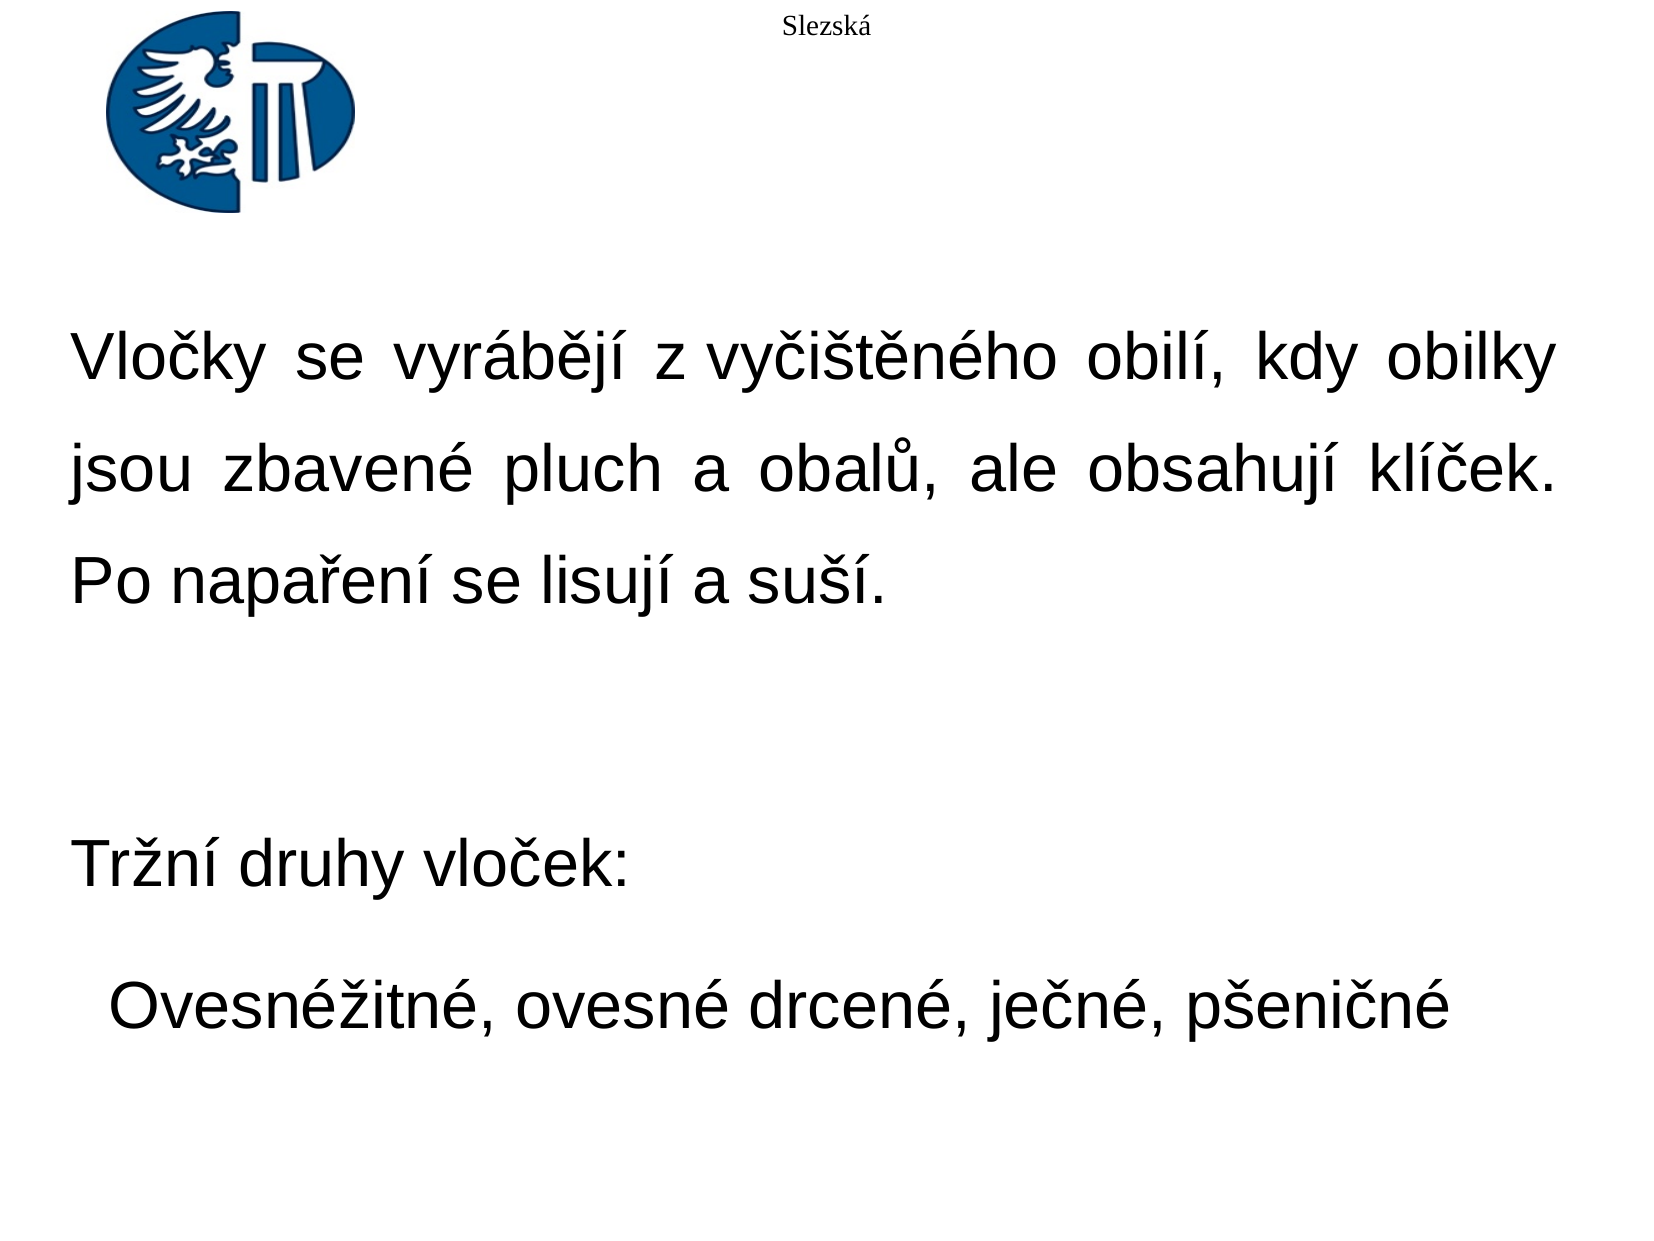

ahoj
# Vločky se vyrábějí z vyčištěného obilí, kdy obilky jsou zbavené pluch a obalů, ale obsahují klíček. Po napaření se lisují a suší.
Tržní druhy vloček:
Ovesnéžitné, ovesné drcené, ječné, pšeničné